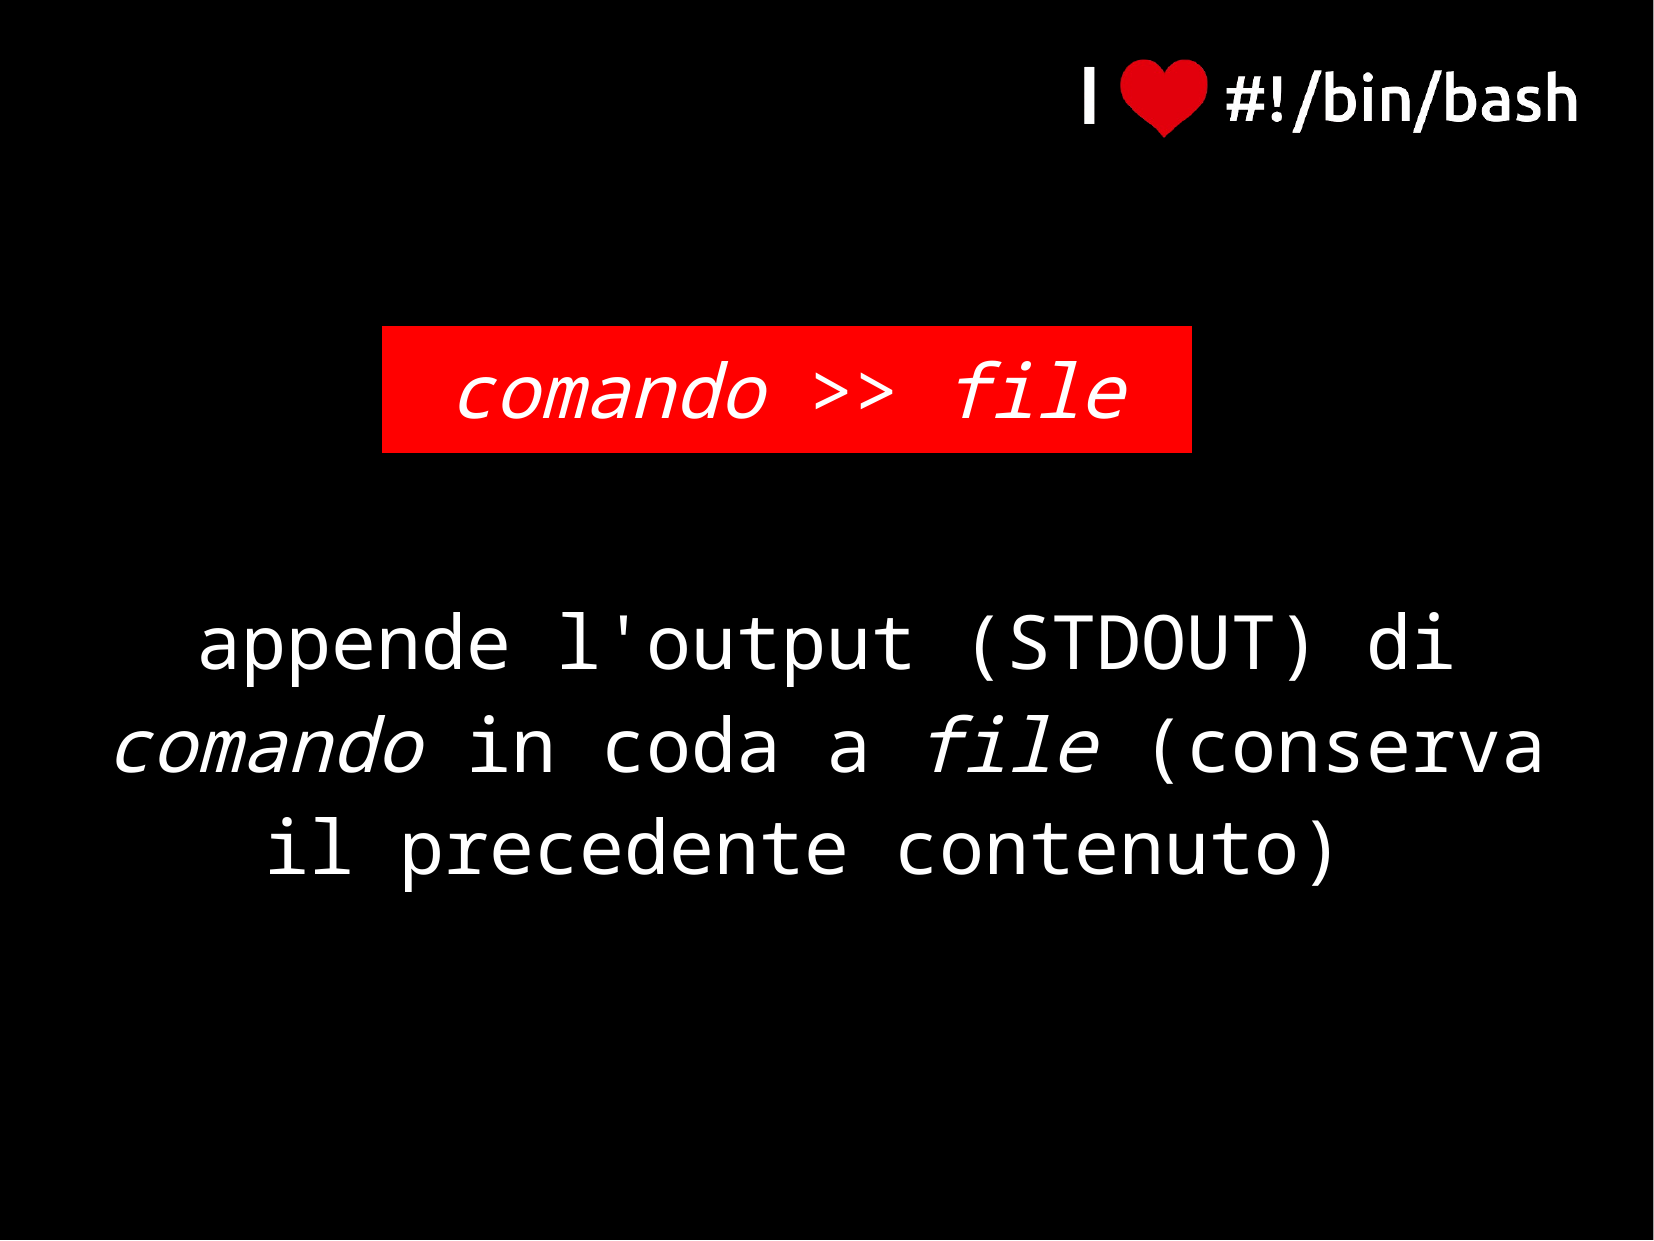

comando >> file
appende l'output (STDOUT) di comando in coda a file (conserva il precedente contenuto)